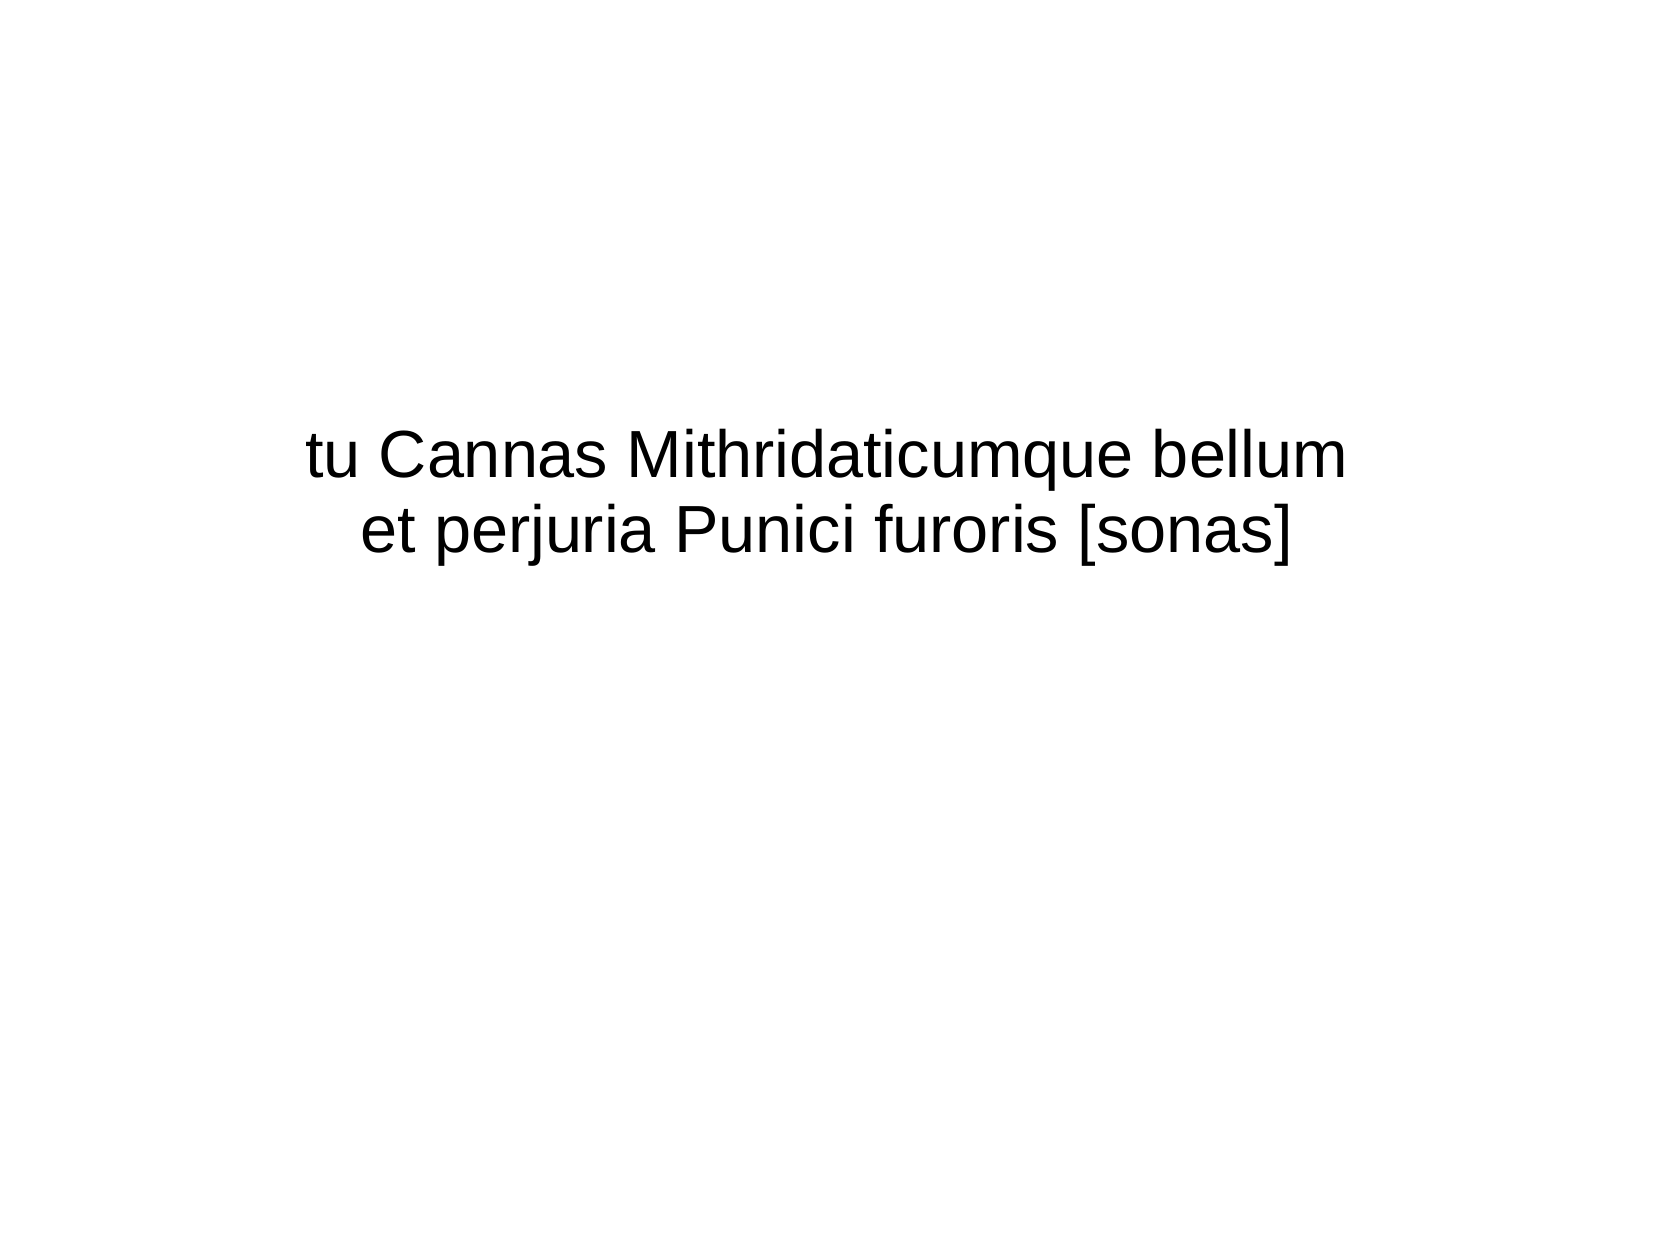

# tu Cannas Mithridaticumque bellum
et perjuria Punici furoris [sonas]